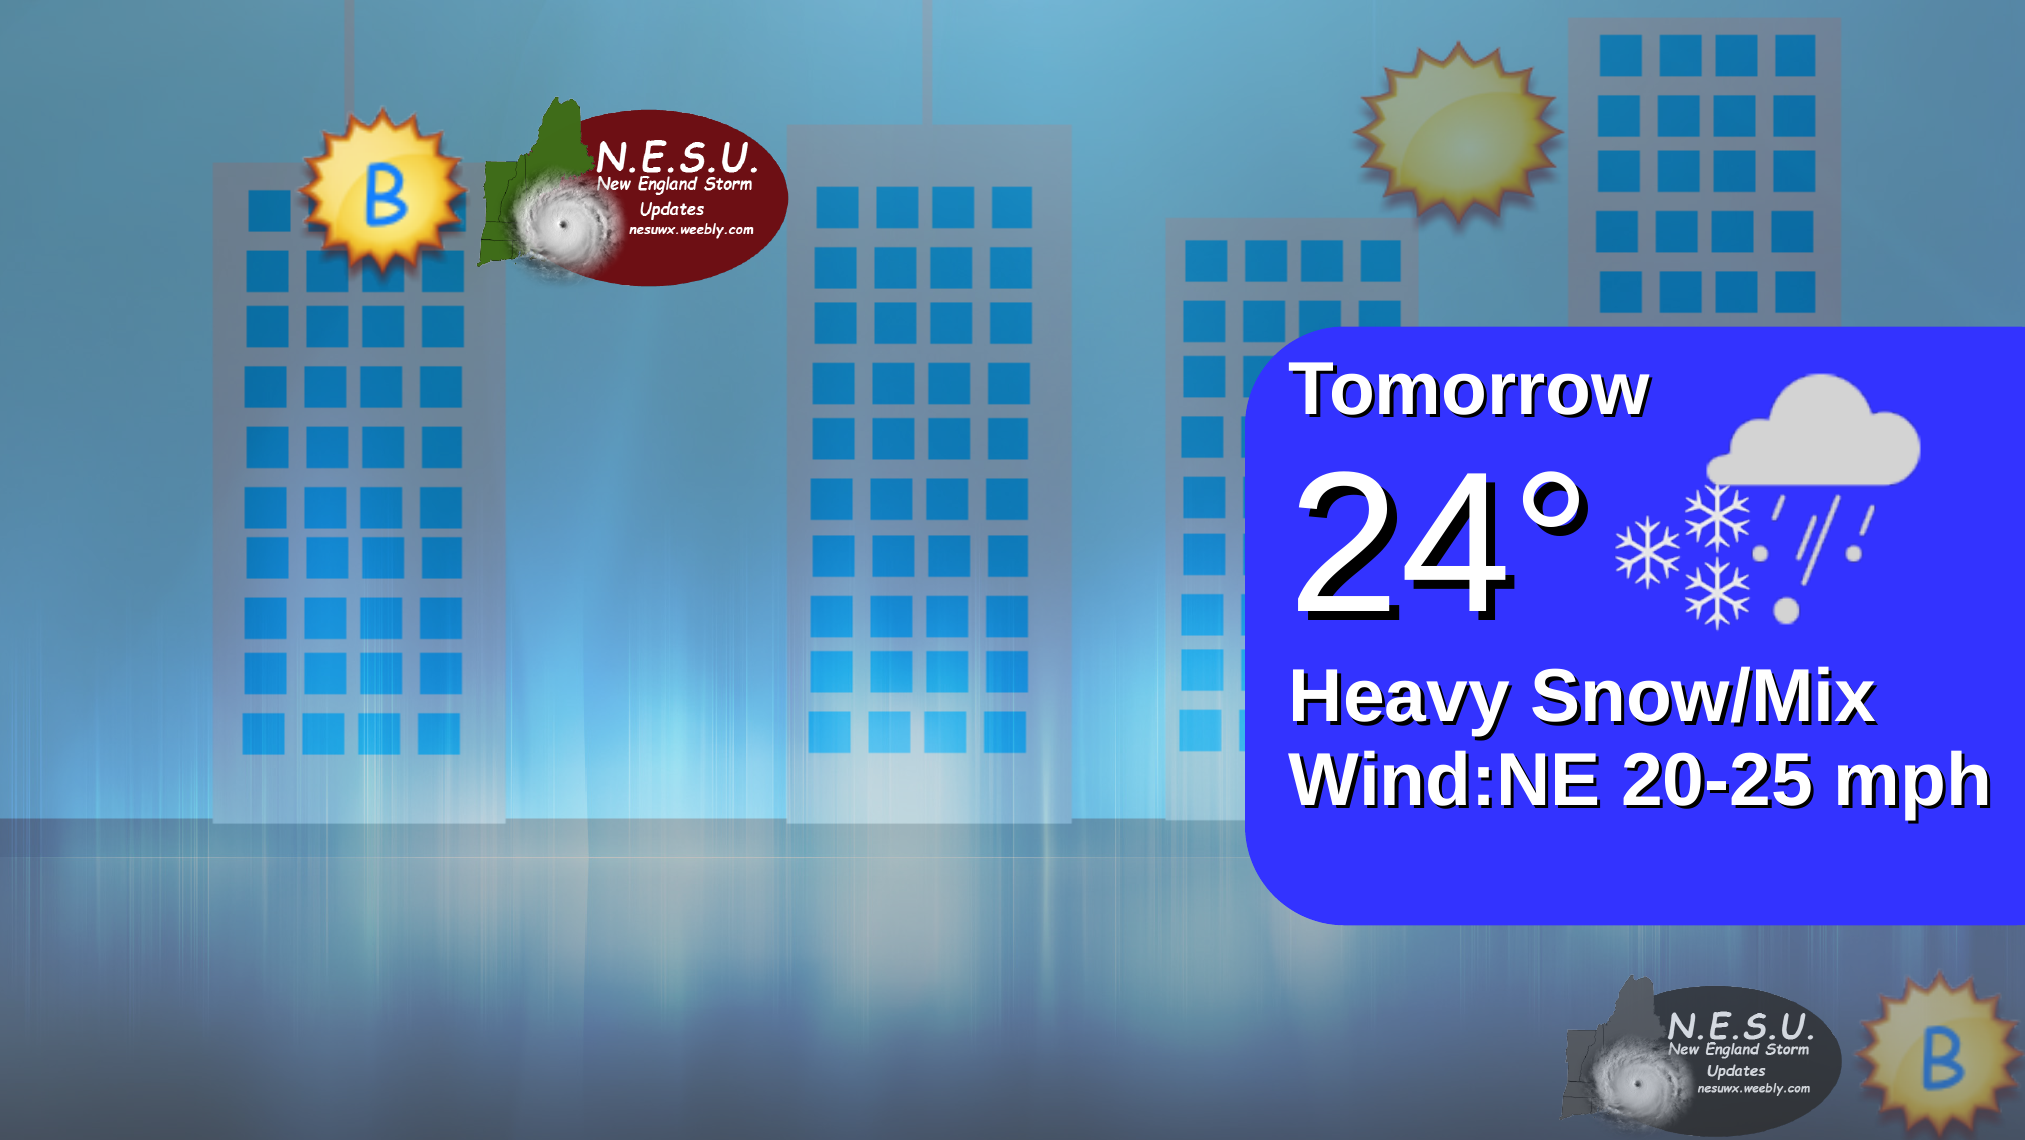

Tomorrow
24°
Heavy Snow/Mix
Wind:NE 20-25 mph